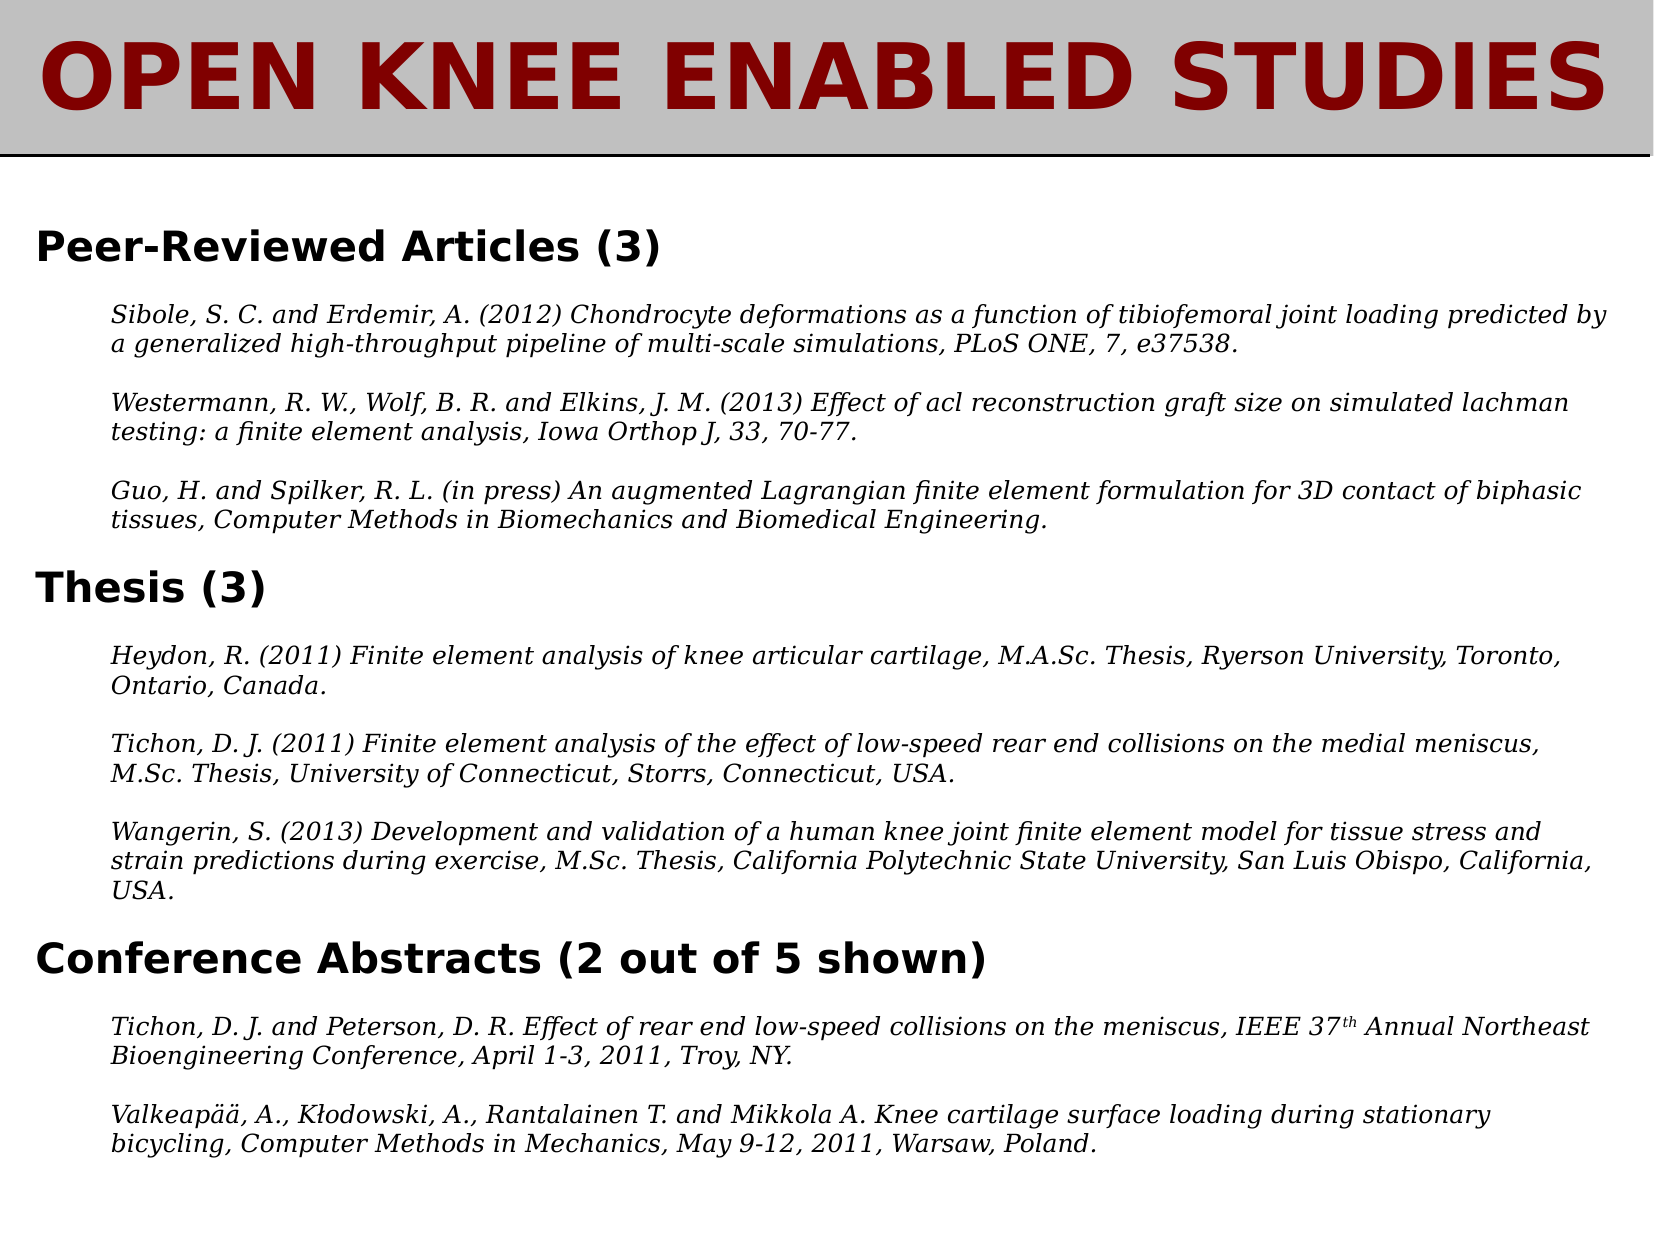

OPEN KNEE ENABLED STUDIES
Peer-Reviewed Articles (3)
Sibole, S. C. and Erdemir, A. (2012) Chondrocyte deformations as a function of tibiofemoral joint loading predicted by a generalized high-throughput pipeline of multi-scale simulations, PLoS ONE, 7, e37538.
Westermann, R. W., Wolf, B. R. and Elkins, J. M. (2013) Effect of acl reconstruction graft size on simulated lachman testing: a finite element analysis, Iowa Orthop J, 33, 70-77.
Guo, H. and Spilker, R. L. (in press) An augmented Lagrangian finite element formulation for 3D contact of biphasic tissues, Computer Methods in Biomechanics and Biomedical Engineering.
Thesis (3)
Heydon, R. (2011) Finite element analysis of knee articular cartilage, M.A.Sc. Thesis, Ryerson University, Toronto, Ontario, Canada.
Tichon, D. J. (2011) Finite element analysis of the effect of low-speed rear end collisions on the medial meniscus, M.Sc. Thesis, University of Connecticut, Storrs, Connecticut, USA.
Wangerin, S. (2013) Development and validation of a human knee joint finite element model for tissue stress and strain predictions during exercise, M.Sc. Thesis, California Polytechnic State University, San Luis Obispo, California, USA.
Conference Abstracts (2 out of 5 shown)
Tichon, D. J. and Peterson, D. R. Effect of rear end low-speed collisions on the meniscus, IEEE 37th Annual Northeast Bioengineering Conference, April 1-3, 2011, Troy, NY.
Valkeapää, A., Kłodowski, A., Rantalainen T. and Mikkola A. Knee cartilage surface loading during stationary bicycling, Computer Methods in Mechanics, May 9-12, 2011, Warsaw, Poland.